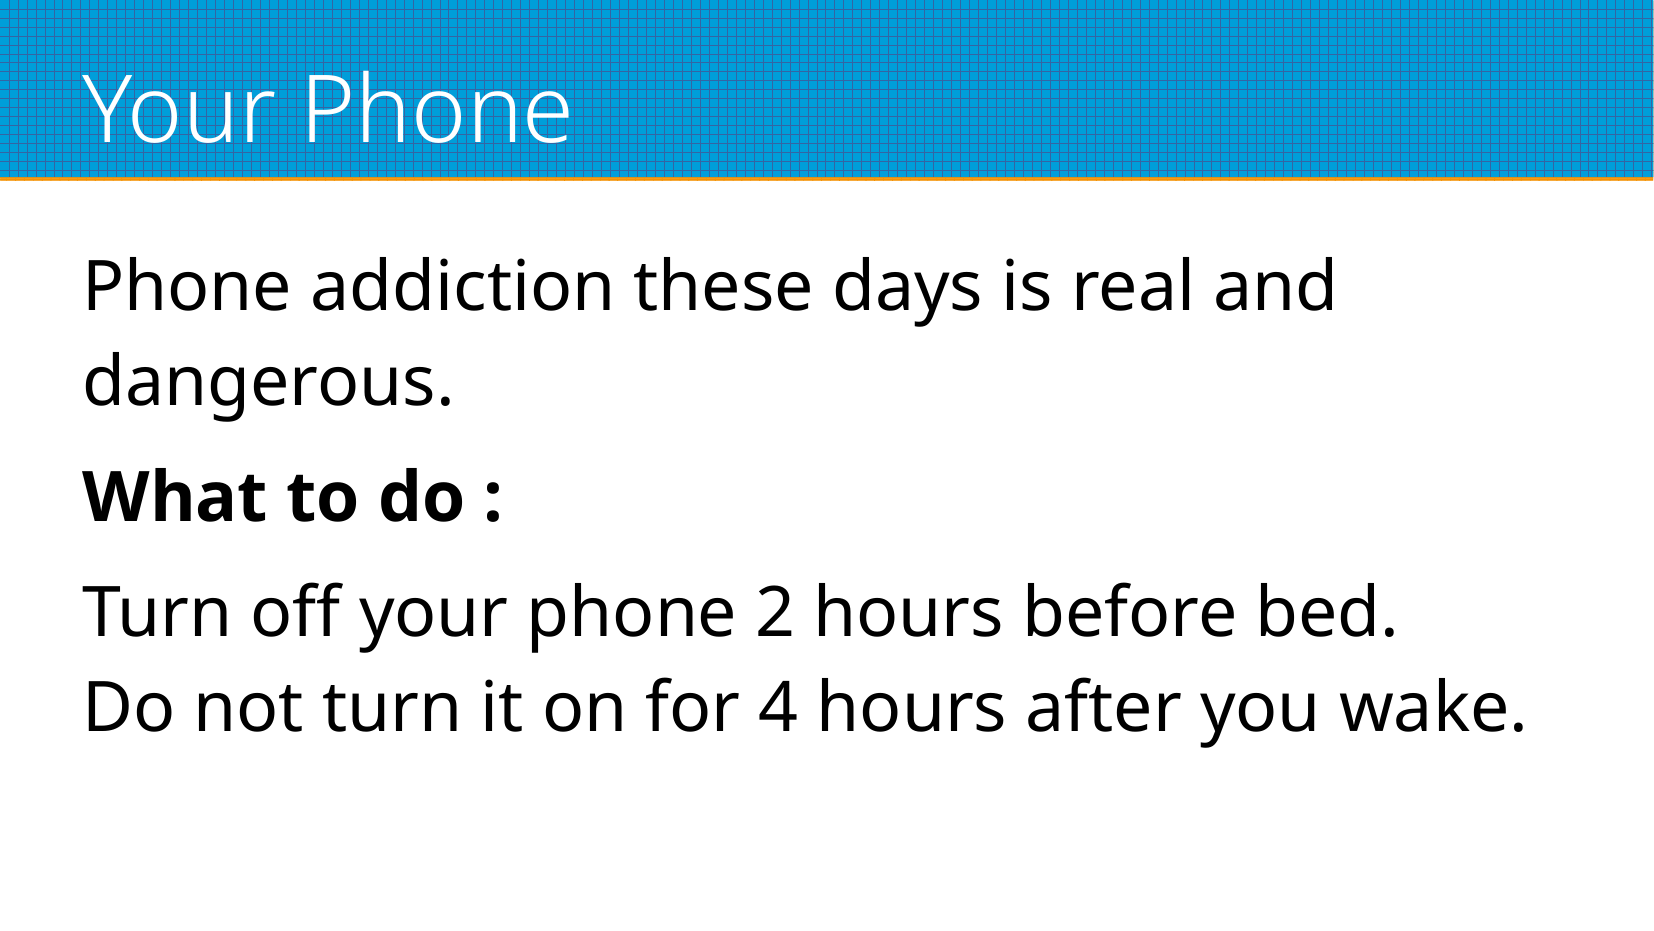

# Your Phone
Phone addiction these days is real and dangerous.
What to do :
Turn off your phone 2 hours before bed.
Do not turn it on for 4 hours after you wake.